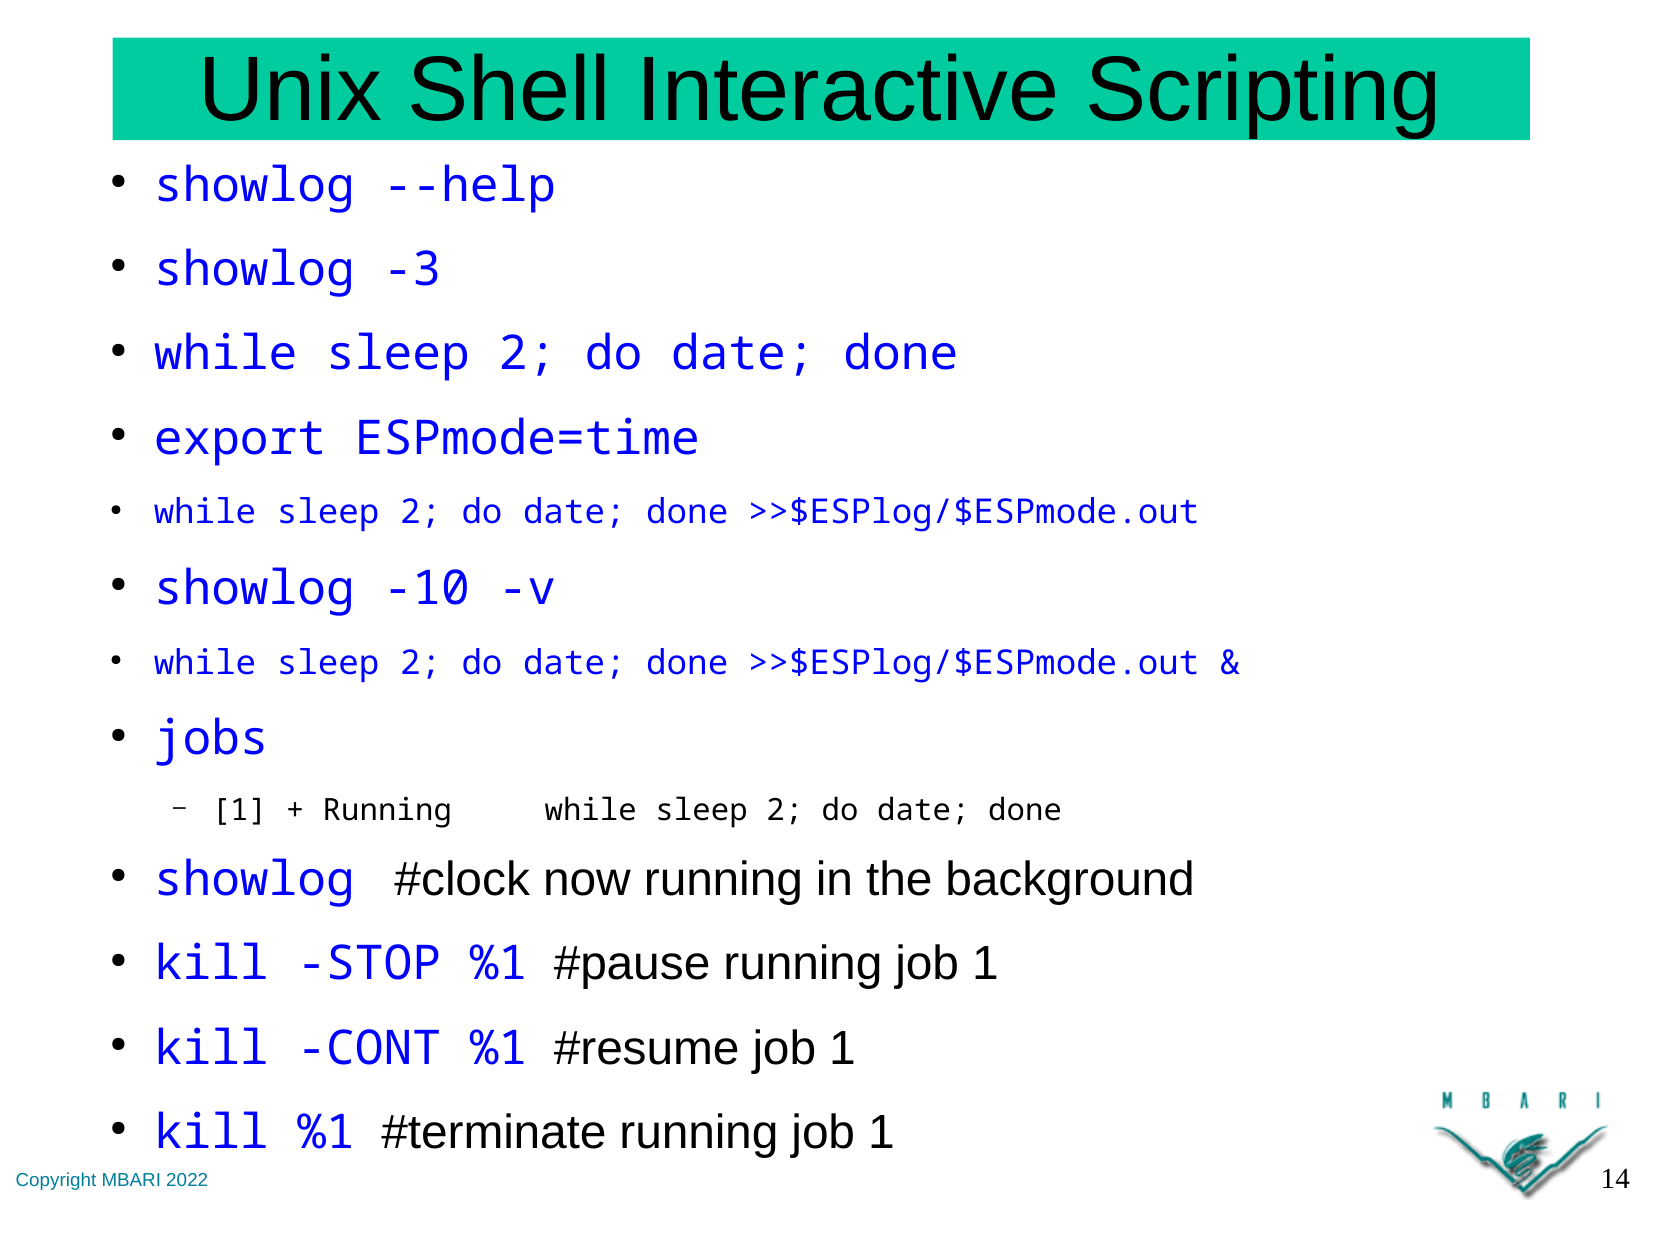

# Unix Shell Interactive Scripting
showlog --help
showlog -3
while sleep 2; do date; done
export ESPmode=time
while sleep 2; do date; done >>$ESPlog/$ESPmode.out
showlog -10 -v
while sleep 2; do date; done >>$ESPlog/$ESPmode.out &
jobs
[1] + Running while sleep 2; do date; done
showlog #clock now running in the background
kill -STOP %1 #pause running job 1
kill -CONT %1 #resume job 1
kill %1 #terminate running job 1